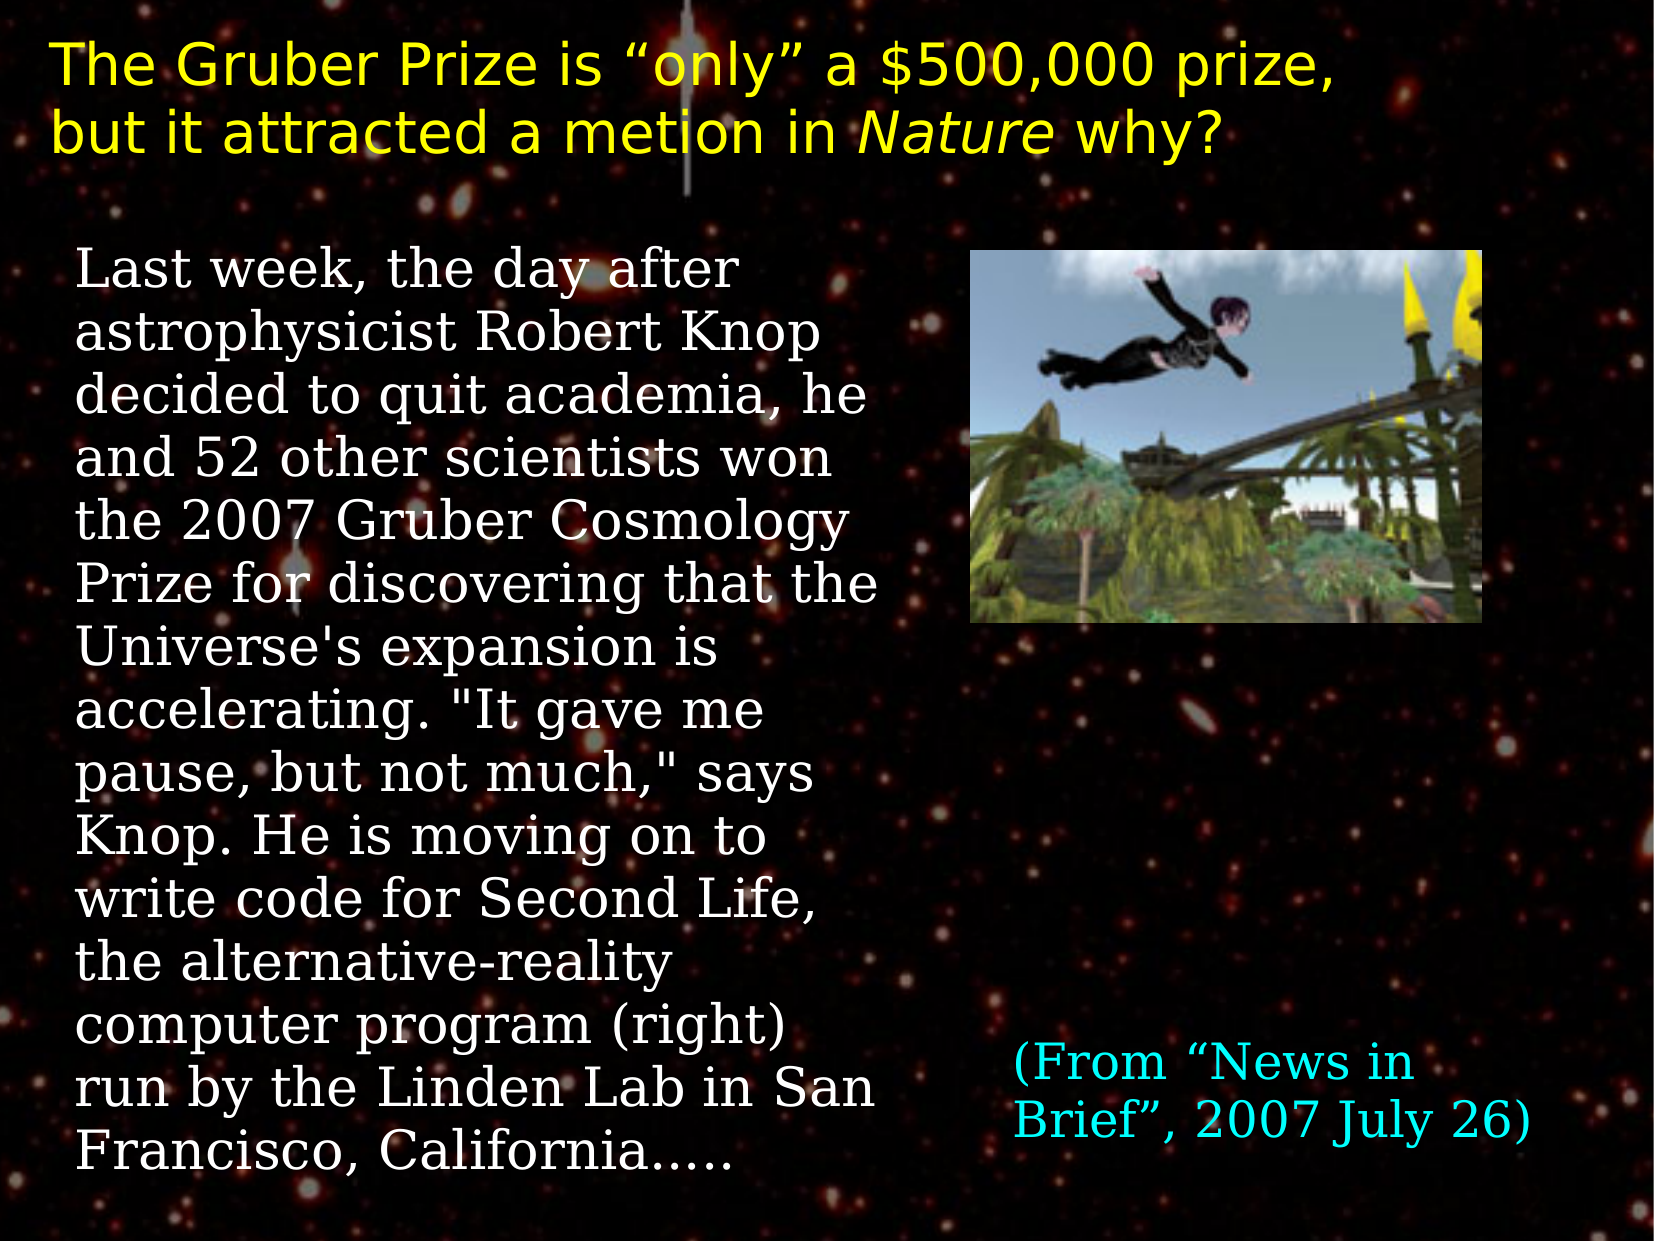

The Gruber Prize is “only” a $500,000 prize, but it attracted a metion in Nature why?
Last week, the day after astrophysicist Robert Knop decided to quit academia, he and 52 other scientists won the 2007 Gruber Cosmology Prize for discovering that the Universe's expansion is accelerating. "It gave me pause, but not much," says Knop. He is moving on to write code for Second Life, the alternative-reality computer program (right) run by the Linden Lab in San Francisco, California.....
(From “News in Brief”, 2007 July 26)